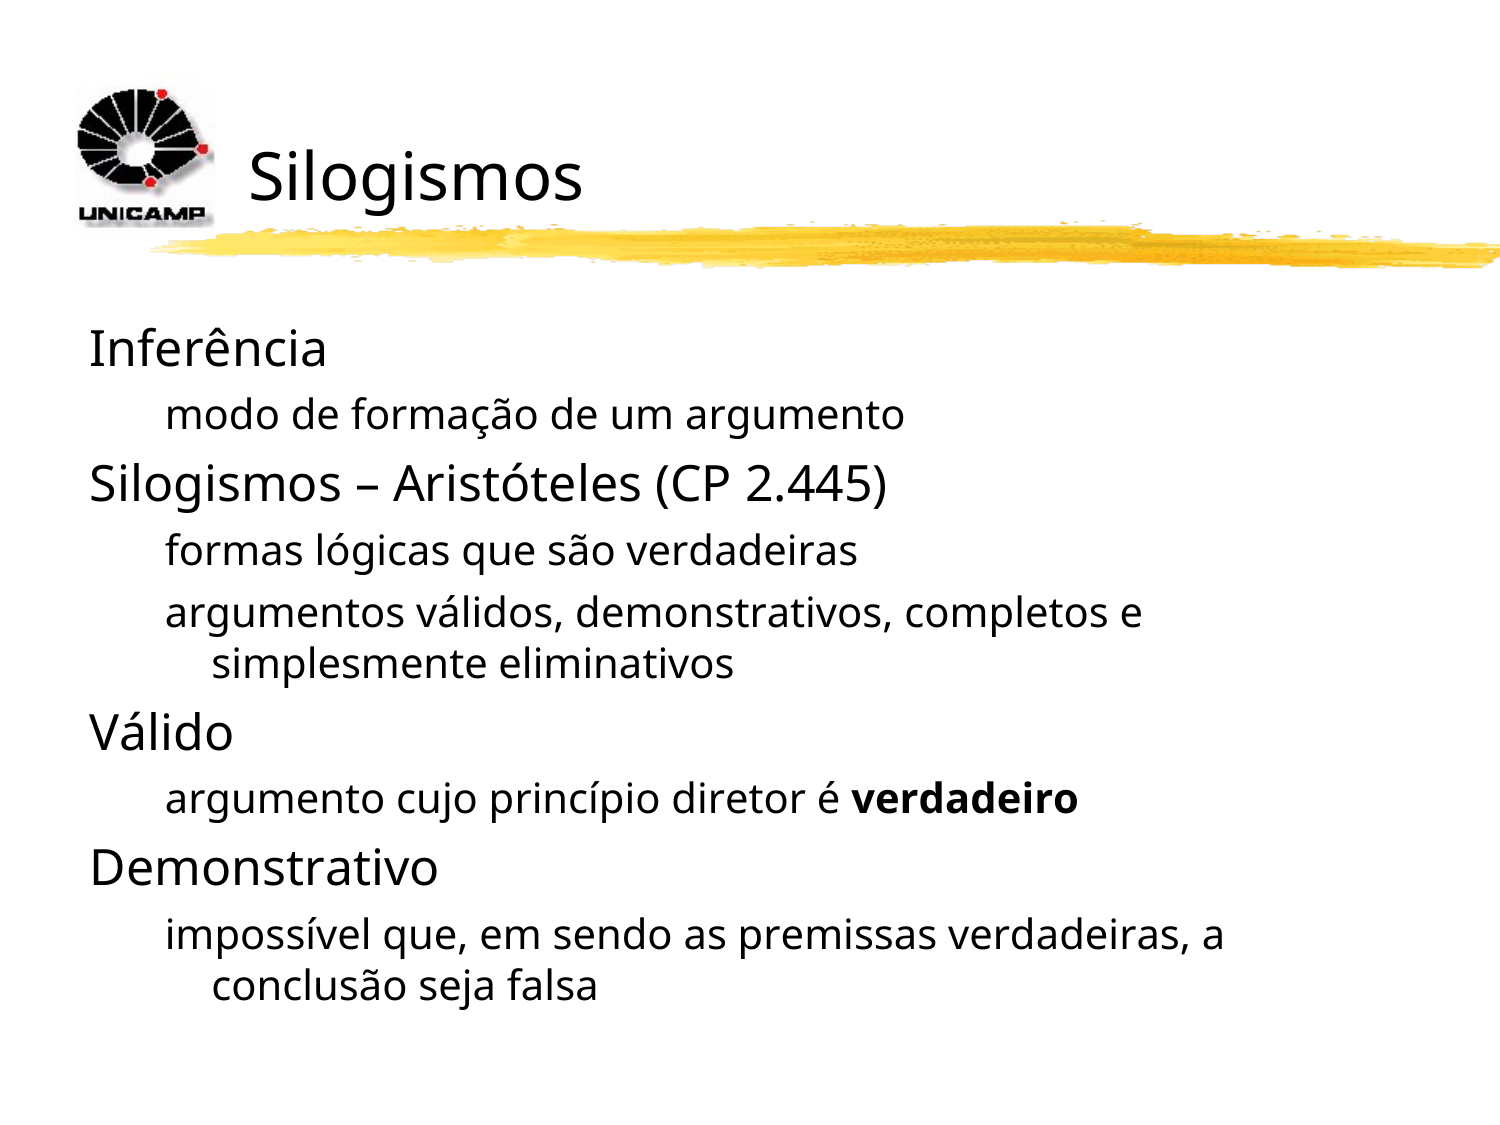

# Silogismos
Inferência
modo de formação de um argumento
Silogismos – Aristóteles (CP 2.445)
formas lógicas que são verdadeiras
argumentos válidos, demonstrativos, completos e simplesmente eliminativos
Válido
argumento cujo princípio diretor é verdadeiro
Demonstrativo
impossível que, em sendo as premissas verdadeiras, a conclusão seja falsa